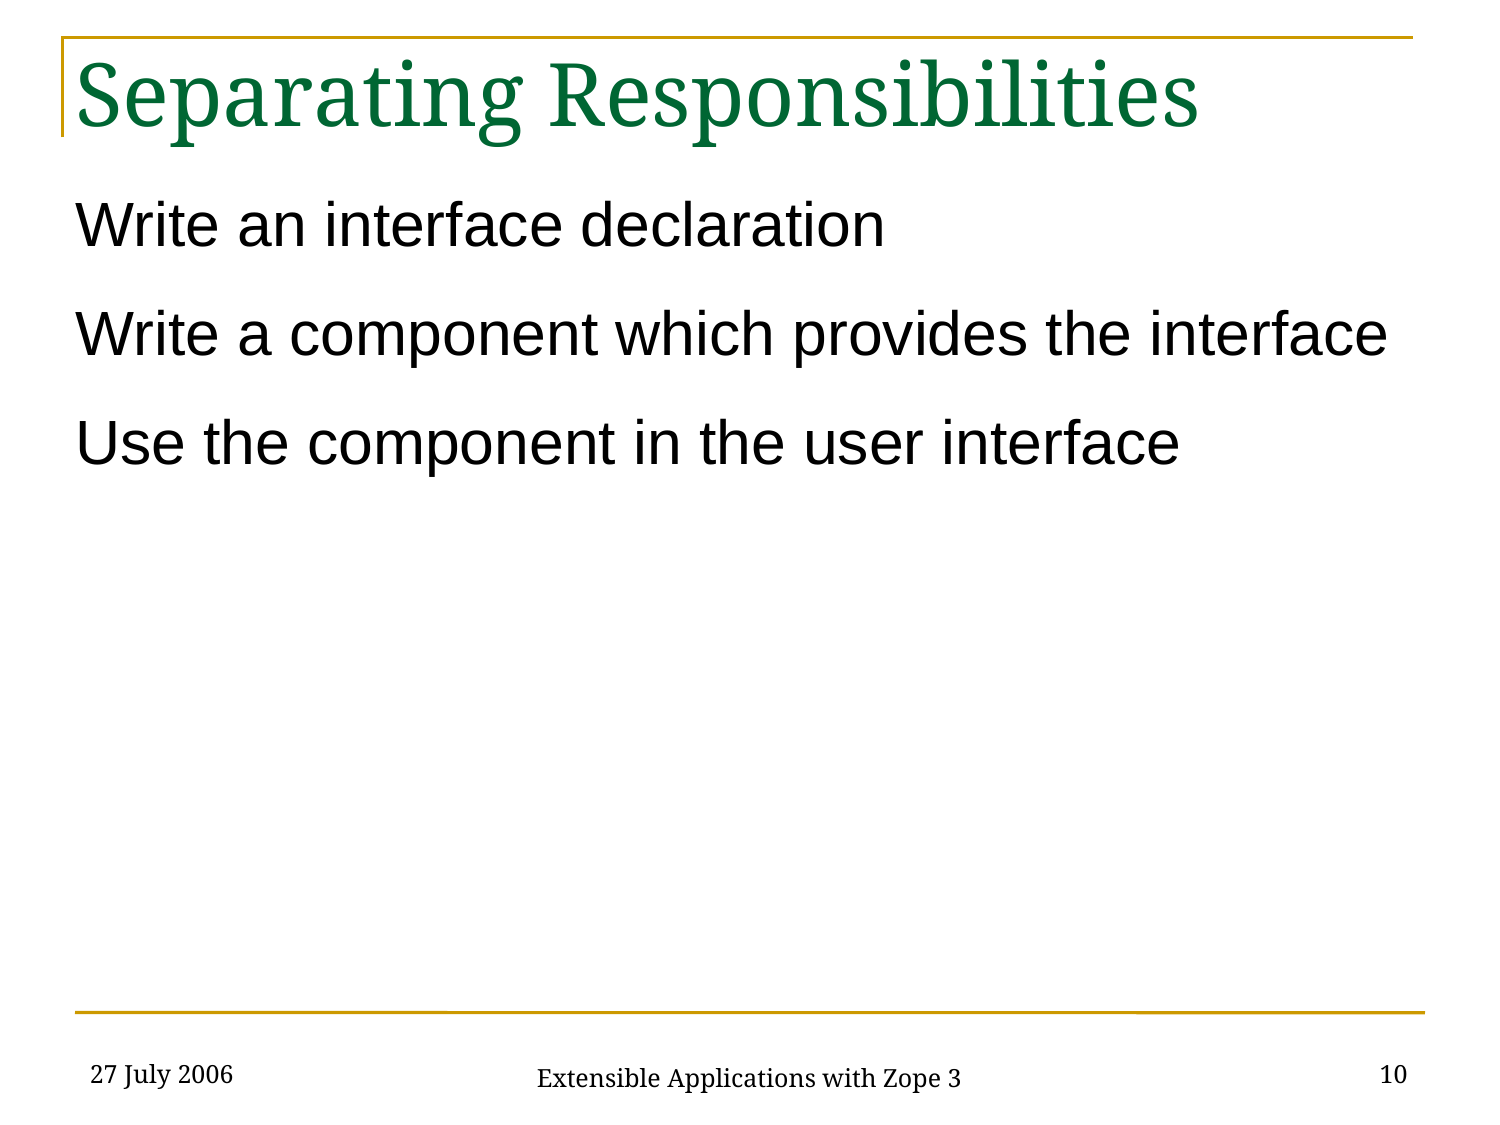

# Separating Responsibilities
Write an interface declaration
Write a component which provides the interface
Use the component in the user interface
Extensible Applications with Zope 3
27 July 2006
10